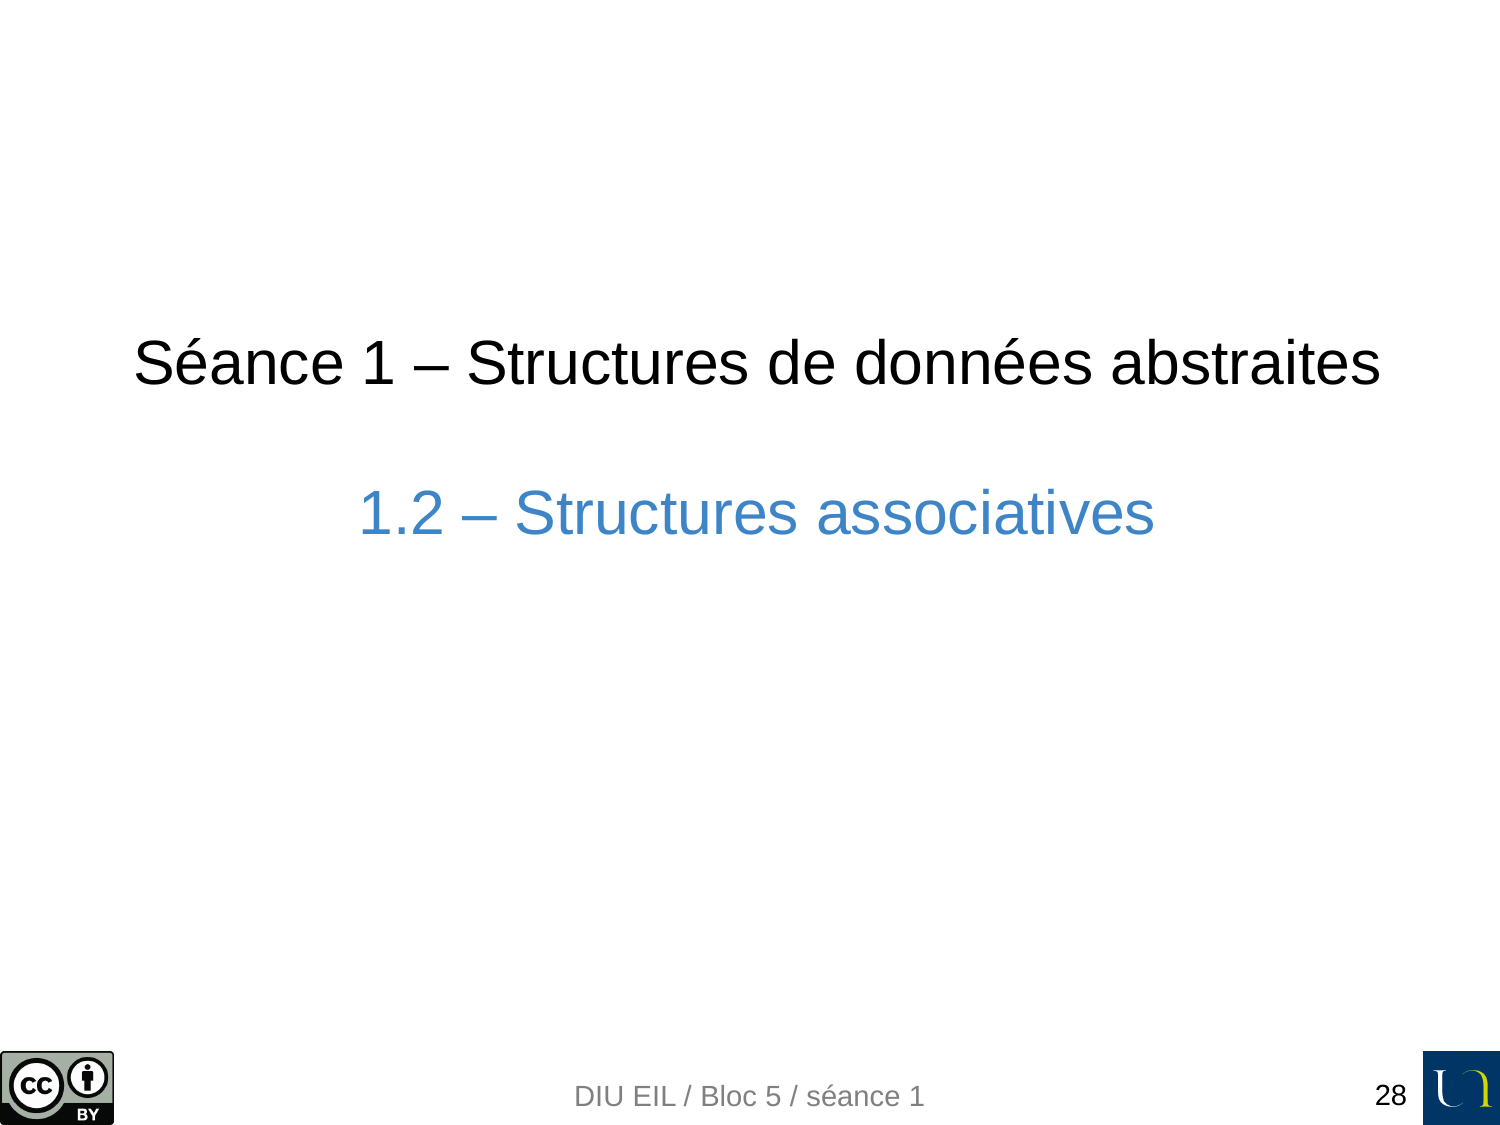

#
Séance 1 – Structures de données abstraites
1.2 – Structures associatives
28